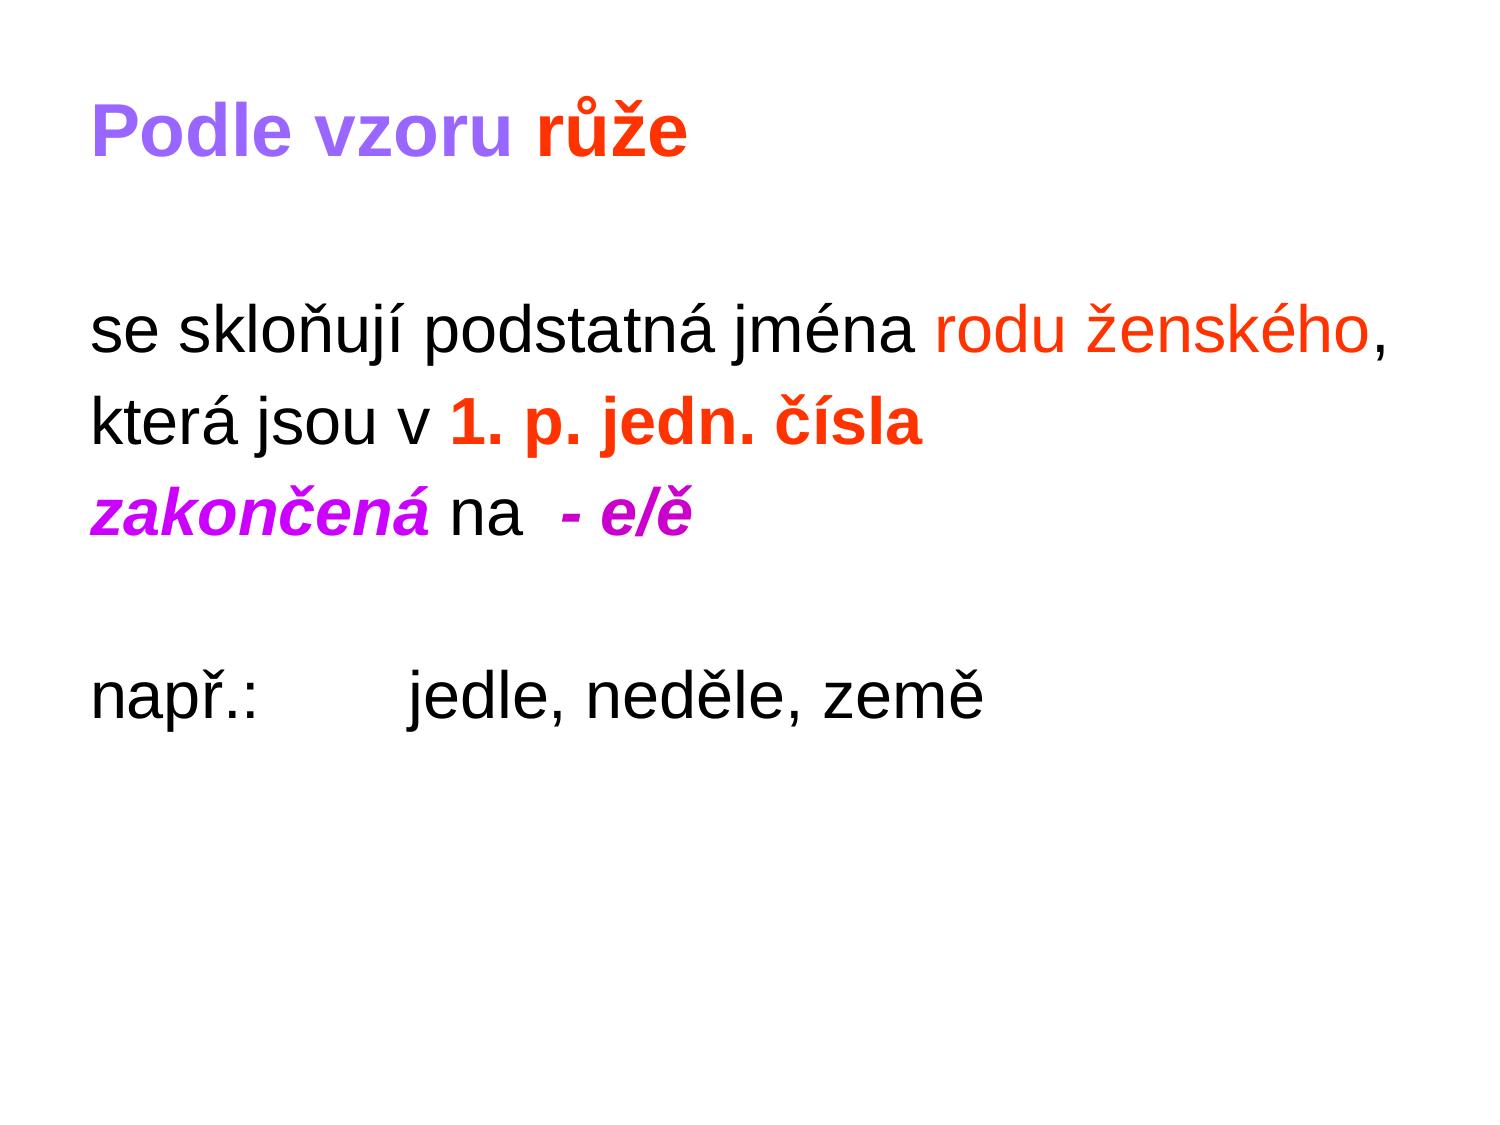

# Podle vzoru růže
se skloňují podstatná jména rodu ženského,
která jsou v 1. p. jedn. čísla
zakončená na - e/ě
např.:	 jedle, neděle, země